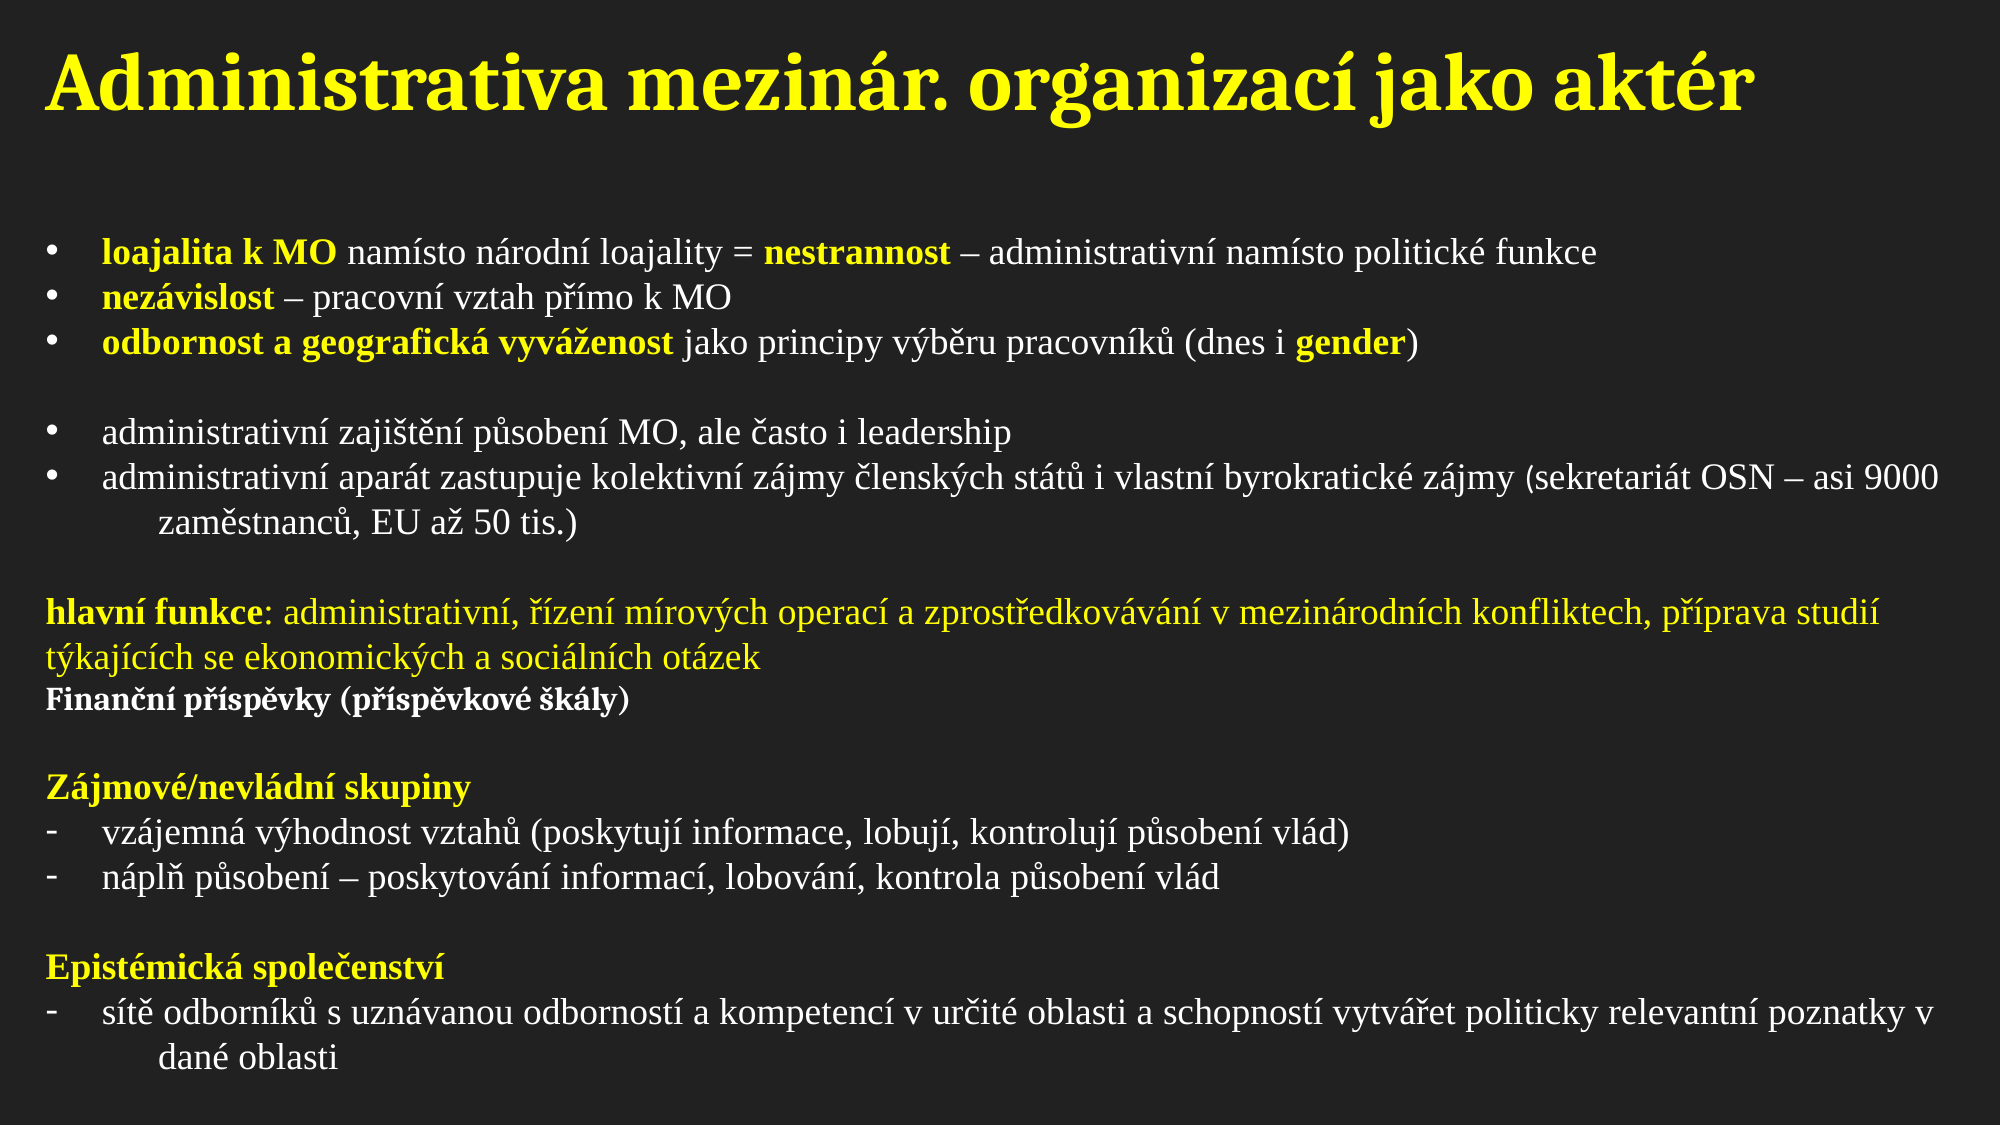

Administrativa mezinár. organizací jako aktér
loajalita k MO namísto národní loajality = nestrannost – administrativní namísto politické funkce
nezávislost – pracovní vztah přímo k MO
odbornost a geografická vyváženost jako principy výběru pracovníků (dnes i gender)
administrativní zajištění působení MO, ale často i leadership
administrativní aparát zastupuje kolektivní zájmy členských států i vlastní byrokratické zájmy (sekretariát OSN – asi 9000 zaměstnanců, EU až 50 tis.)
hlavní funkce: administrativní, řízení mírových operací a zprostředkovávání v mezinárodních konfliktech, příprava studií týkajících se ekonomických a sociálních otázek
Finanční příspěvky (příspěvkové škály)
Zájmové/nevládní skupiny
vzájemná výhodnost vztahů (poskytují informace, lobují, kontrolují působení vlád)
náplň působení – poskytování informací, lobování, kontrola působení vlád
Epistémická společenství
sítě odborníků s uznávanou odborností a kompetencí v určité oblasti a schopností vytvářet politicky relevantní poznatky v dané oblasti